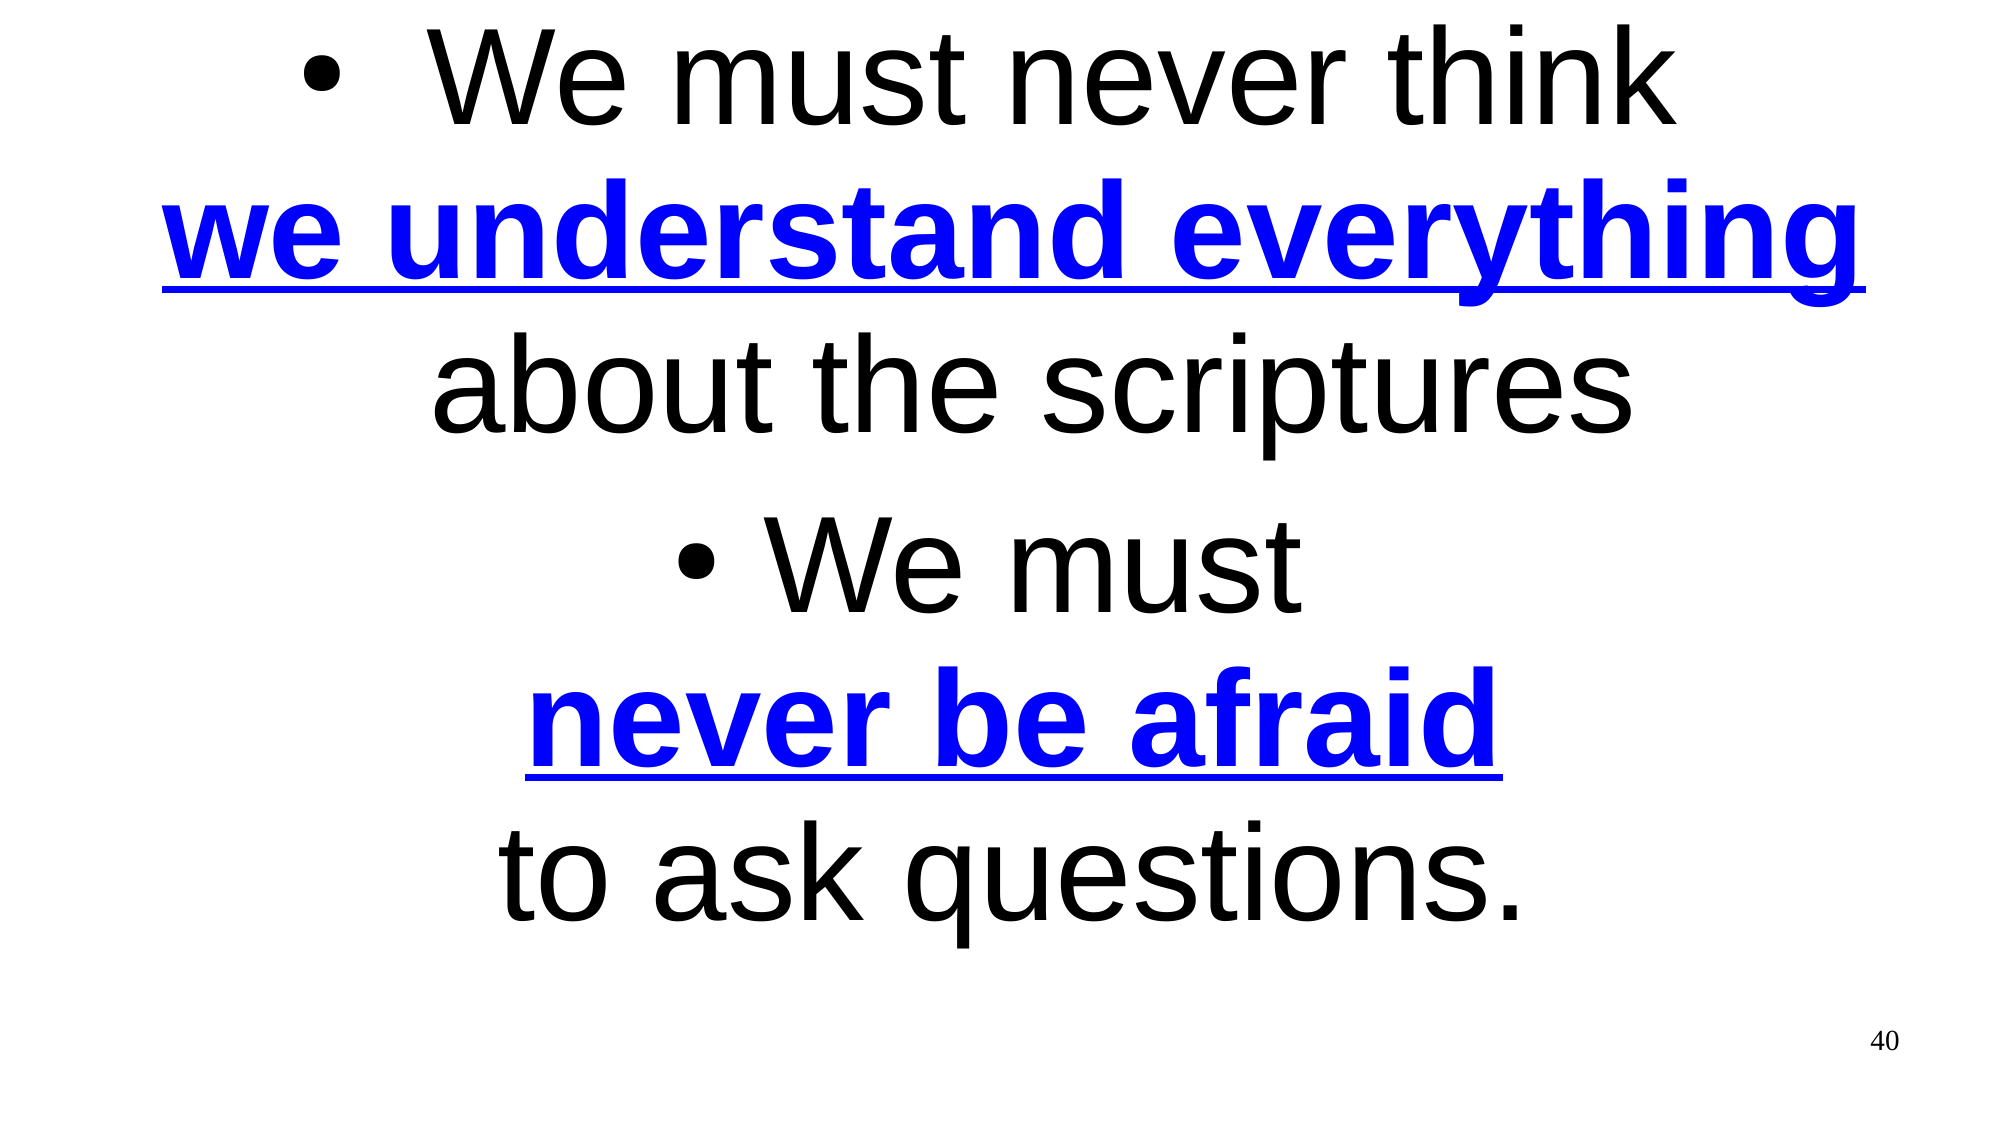

# We must never think we understand everything about the scriptures
 We must
never be afraid
to ask questions.
40